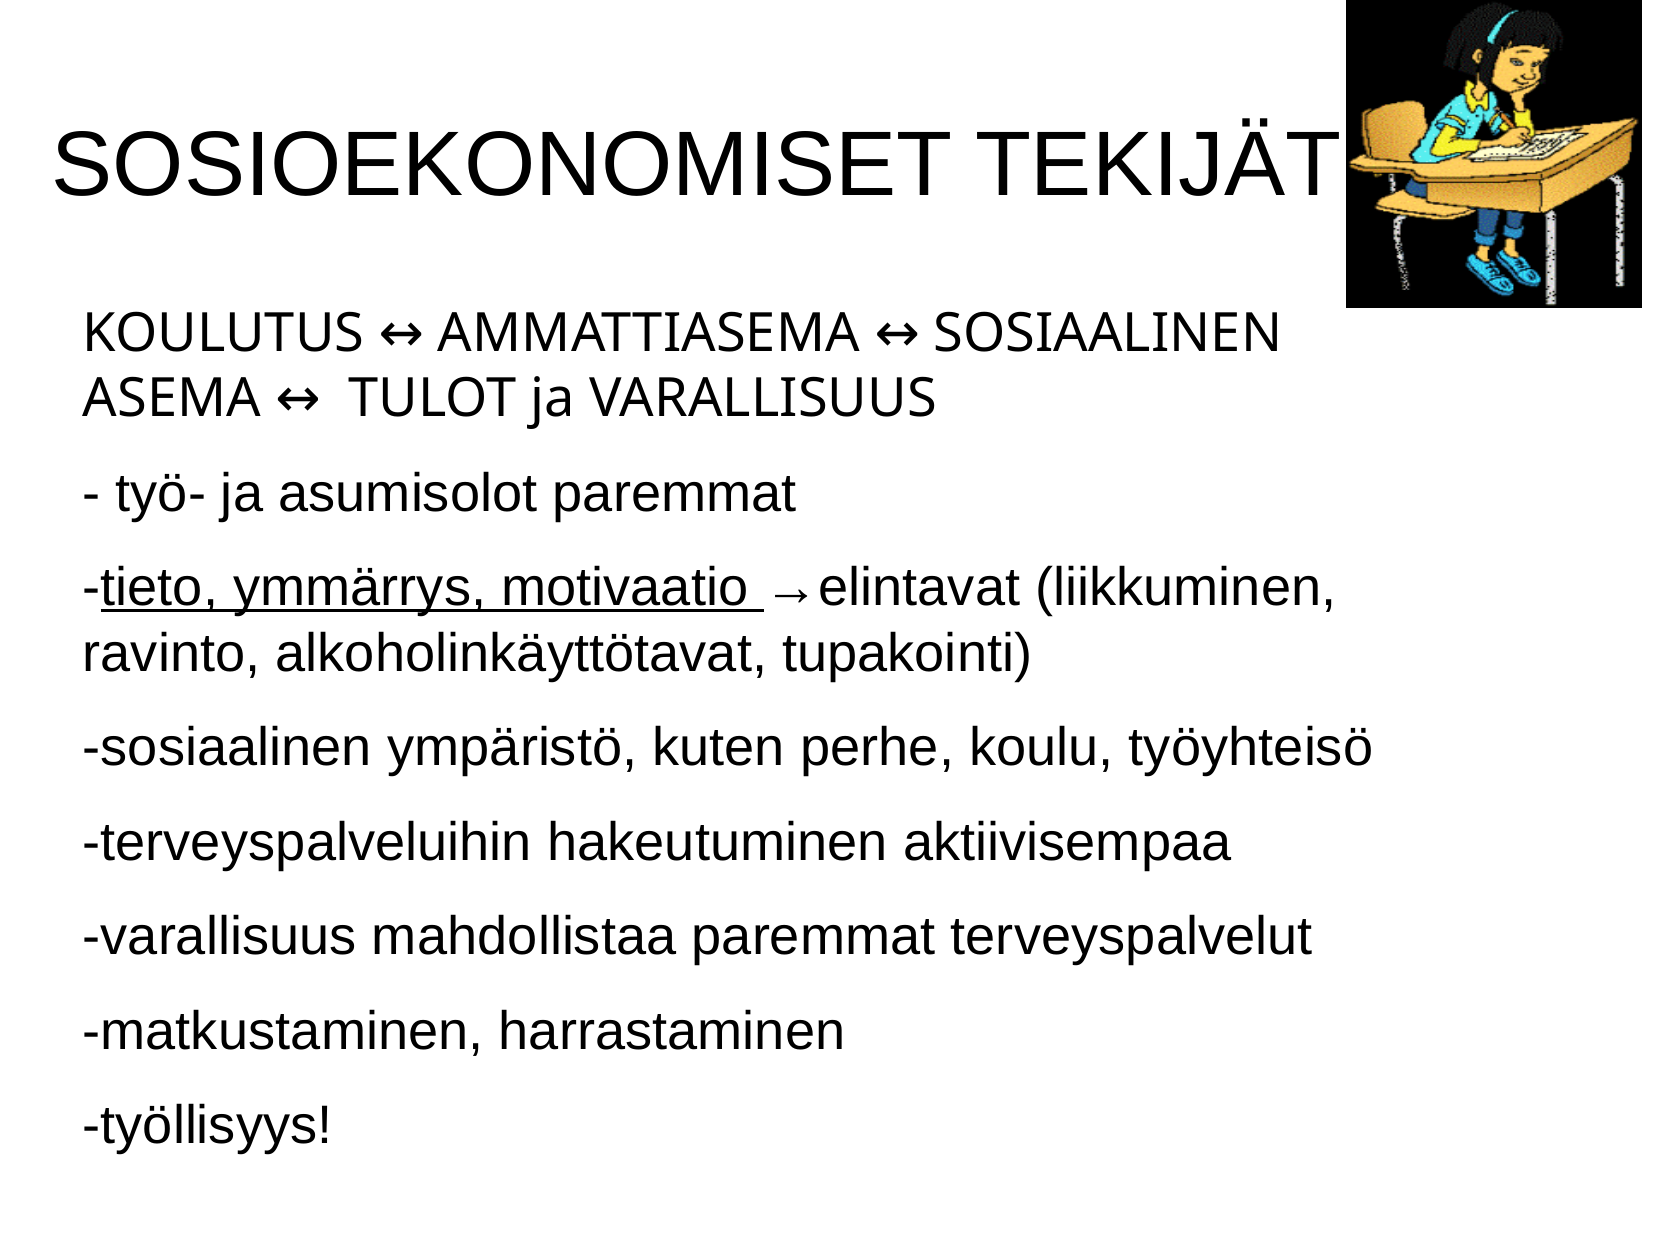

# SOSIOEKONOMISET TEKIJÄT
KOULUTUS ↔ AMMATTIASEMA ↔ SOSIAALINEN ASEMA ↔ TULOT ja VARALLISUUS
- työ- ja asumisolot paremmat
-tieto, ymmärrys, motivaatio →elintavat (liikkuminen, ravinto, alkoholinkäyttötavat, tupakointi)
-sosiaalinen ympäristö, kuten perhe, koulu, työyhteisö
-terveyspalveluihin hakeutuminen aktiivisempaa
-varallisuus mahdollistaa paremmat terveyspalvelut
-matkustaminen, harrastaminen
-työllisyys!